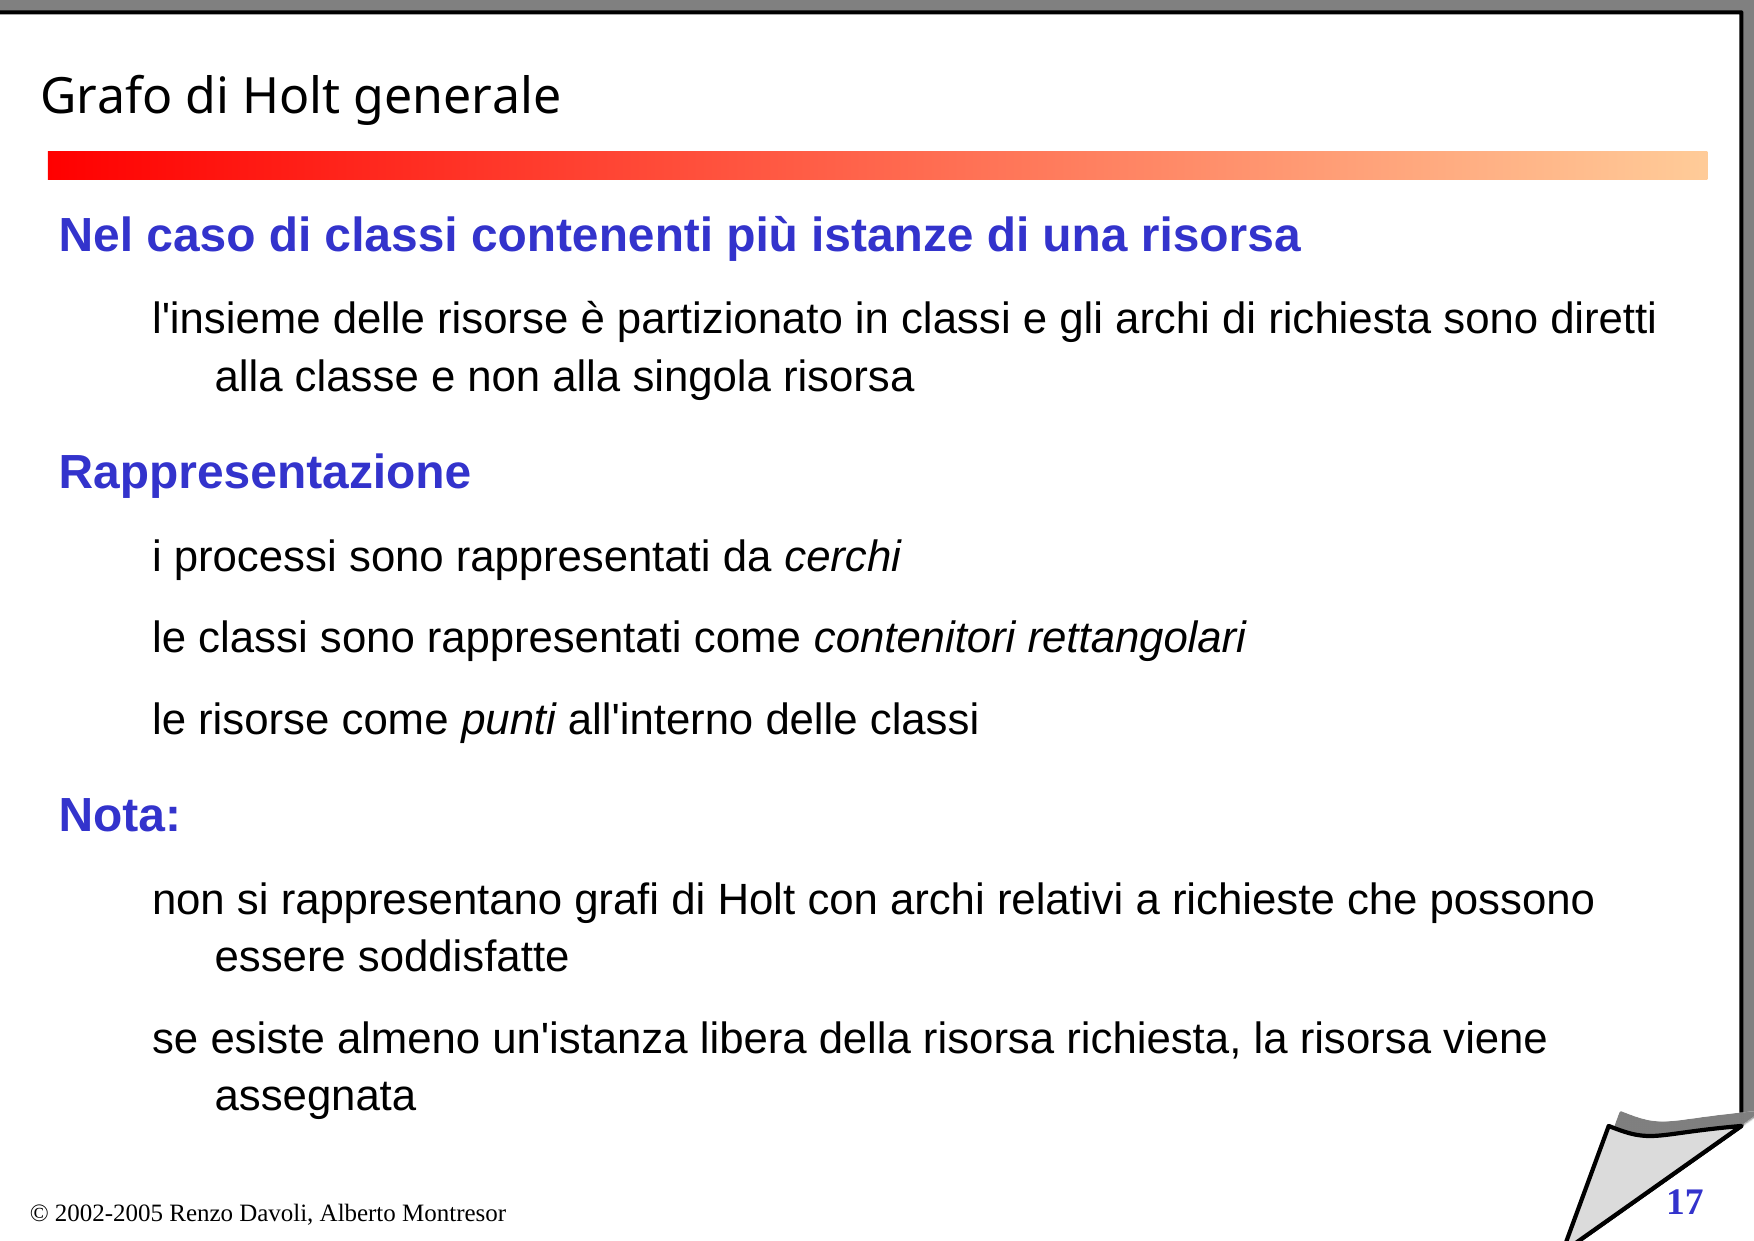

# Grafo di Holt generale
Nel caso di classi contenenti più istanze di una risorsa
l'insieme delle risorse è partizionato in classi e gli archi di richiesta sono diretti alla classe e non alla singola risorsa
Rappresentazione
i processi sono rappresentati da cerchi
le classi sono rappresentati come contenitori rettangolari
le risorse come punti all'interno delle classi
Nota:
non si rappresentano grafi di Holt con archi relativi a richieste che possono essere soddisfatte
se esiste almeno un'istanza libera della risorsa richiesta, la risorsa viene assegnata